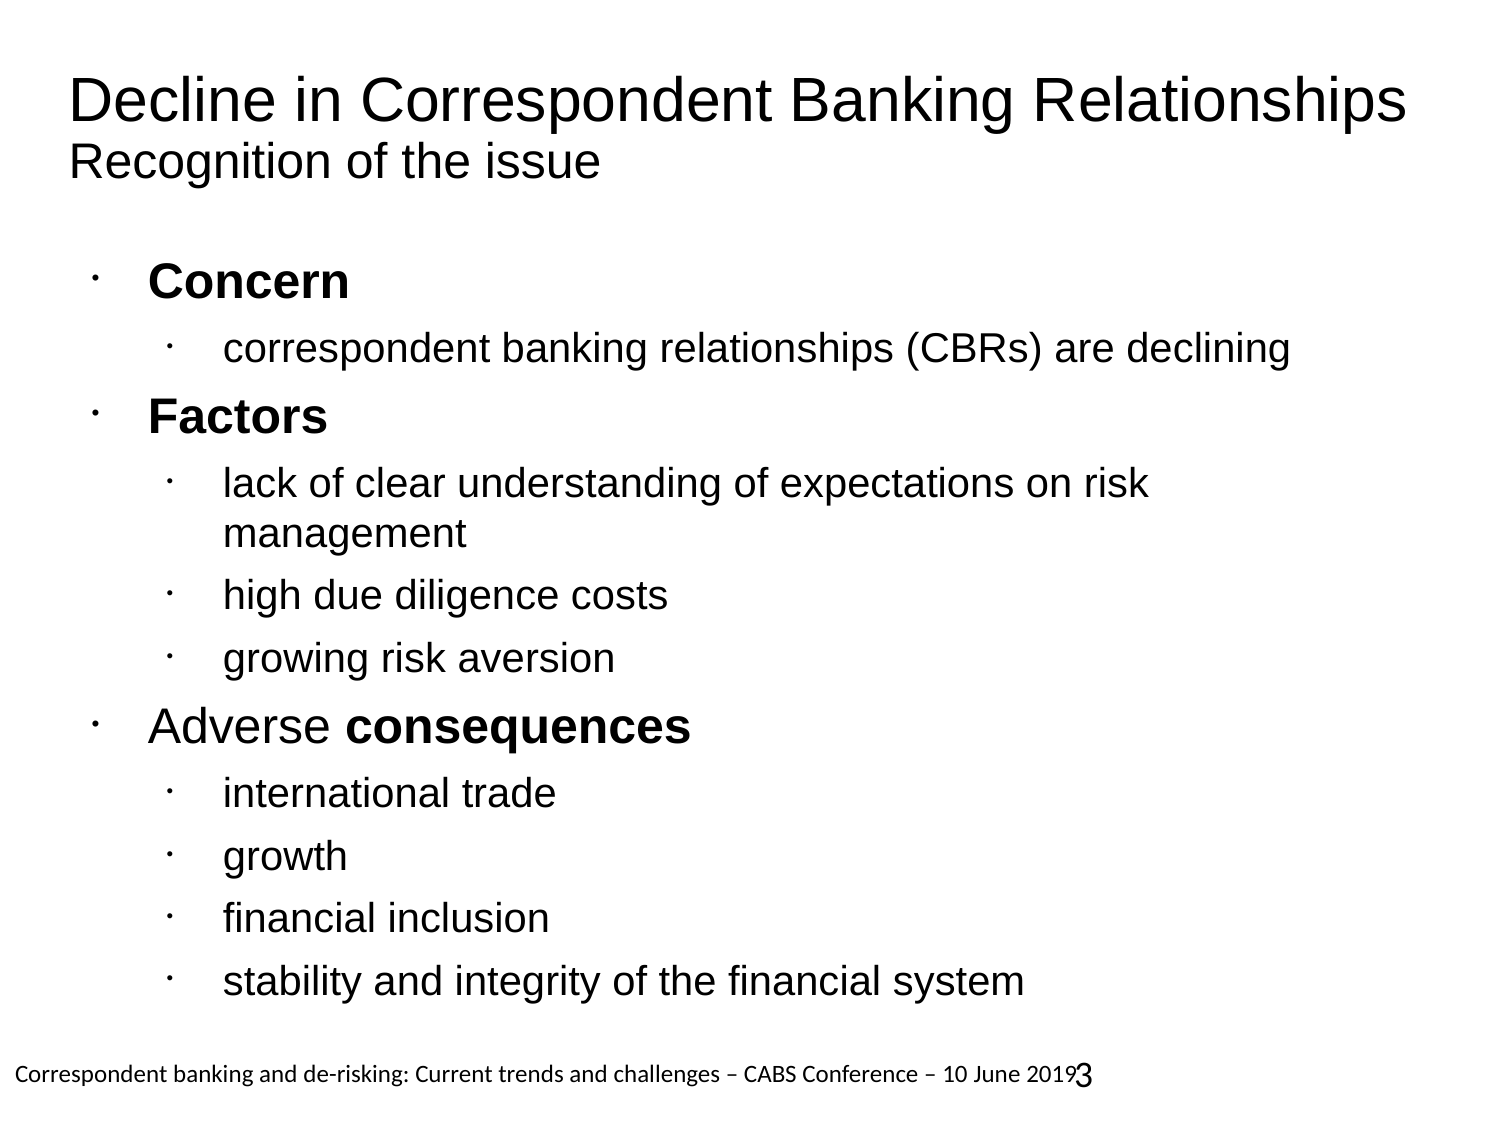

Decline in Correspondent Banking Relationships
Recognition of the issue
Concern
correspondent banking relationships (CBRs) are declining
Factors
lack of clear understanding of expectations on risk management
high due diligence costs
growing risk aversion
Adverse consequences
international trade
growth
financial inclusion
stability and integrity of the financial system
Correspondent banking and de-risking: Current trends and challenges – CABS Conference – 10 June 2019